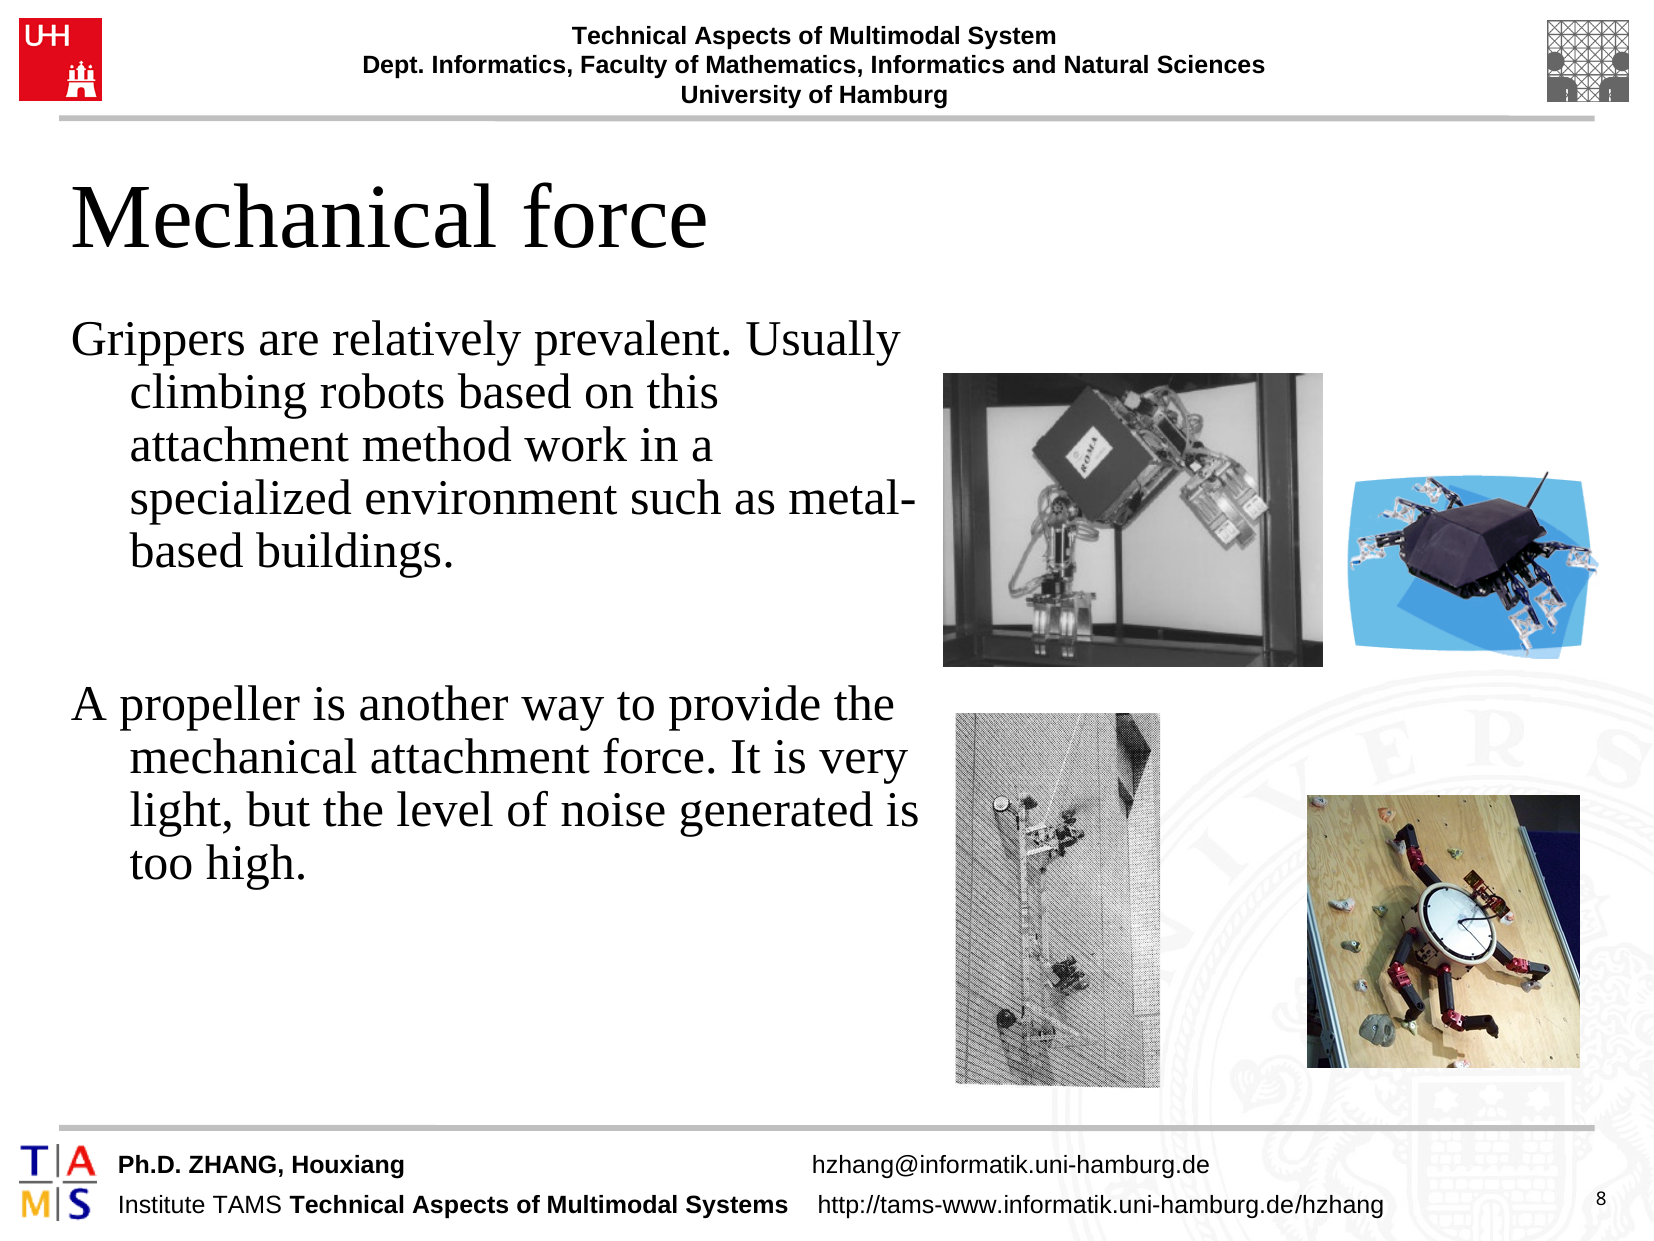

Mechanical force
# Grippers are relatively prevalent. Usually climbing robots based on this attachment method work in a specialized environment such as metal-based buildings.
A propeller is another way to provide the mechanical attachment force. It is very light, but the level of noise generated is too high.